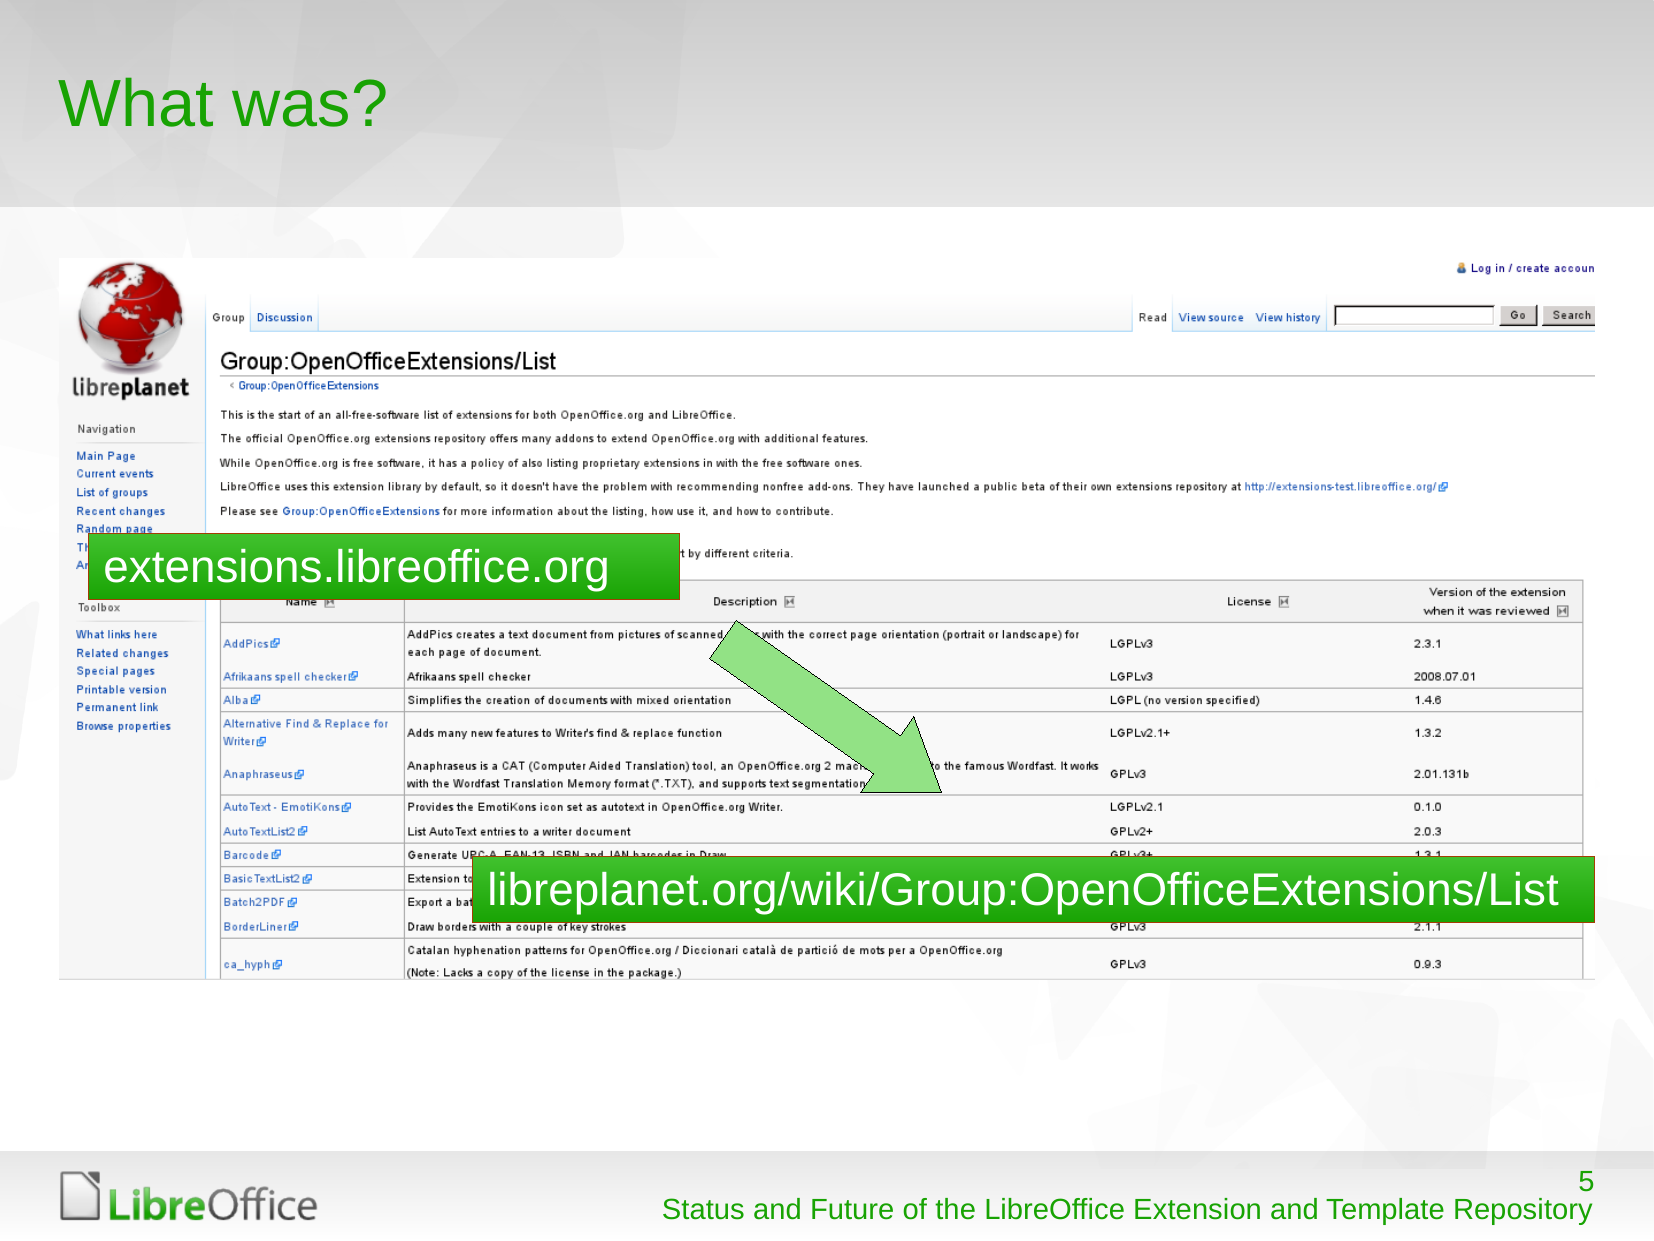

# What was?
extensions.libreoffice.org
libreplanet.org/wiki/Group:OpenOfficeExtensions/List
5
Status and Future of the LibreOffice Extension and Template Repository